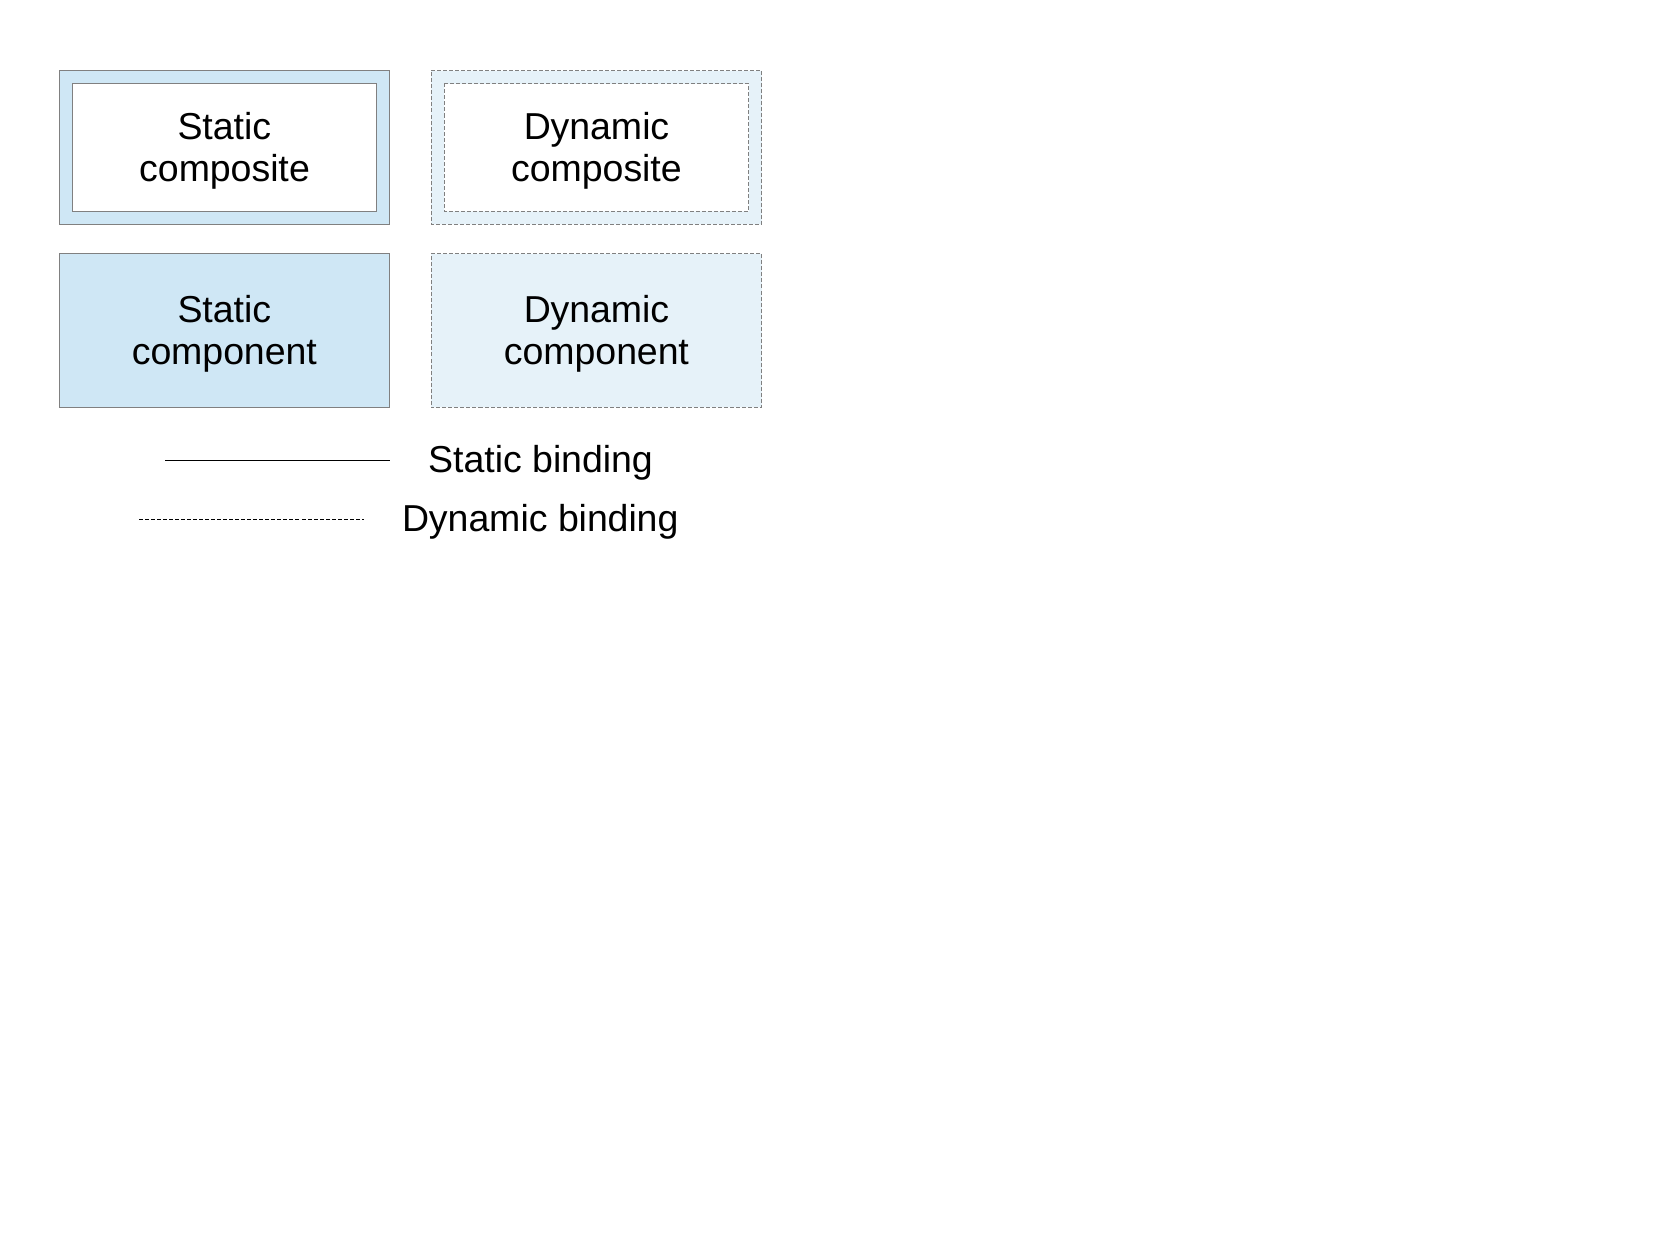

Static
composite
Dynamic
composite
Static
component
Dynamic
component
Static binding
Dynamic binding